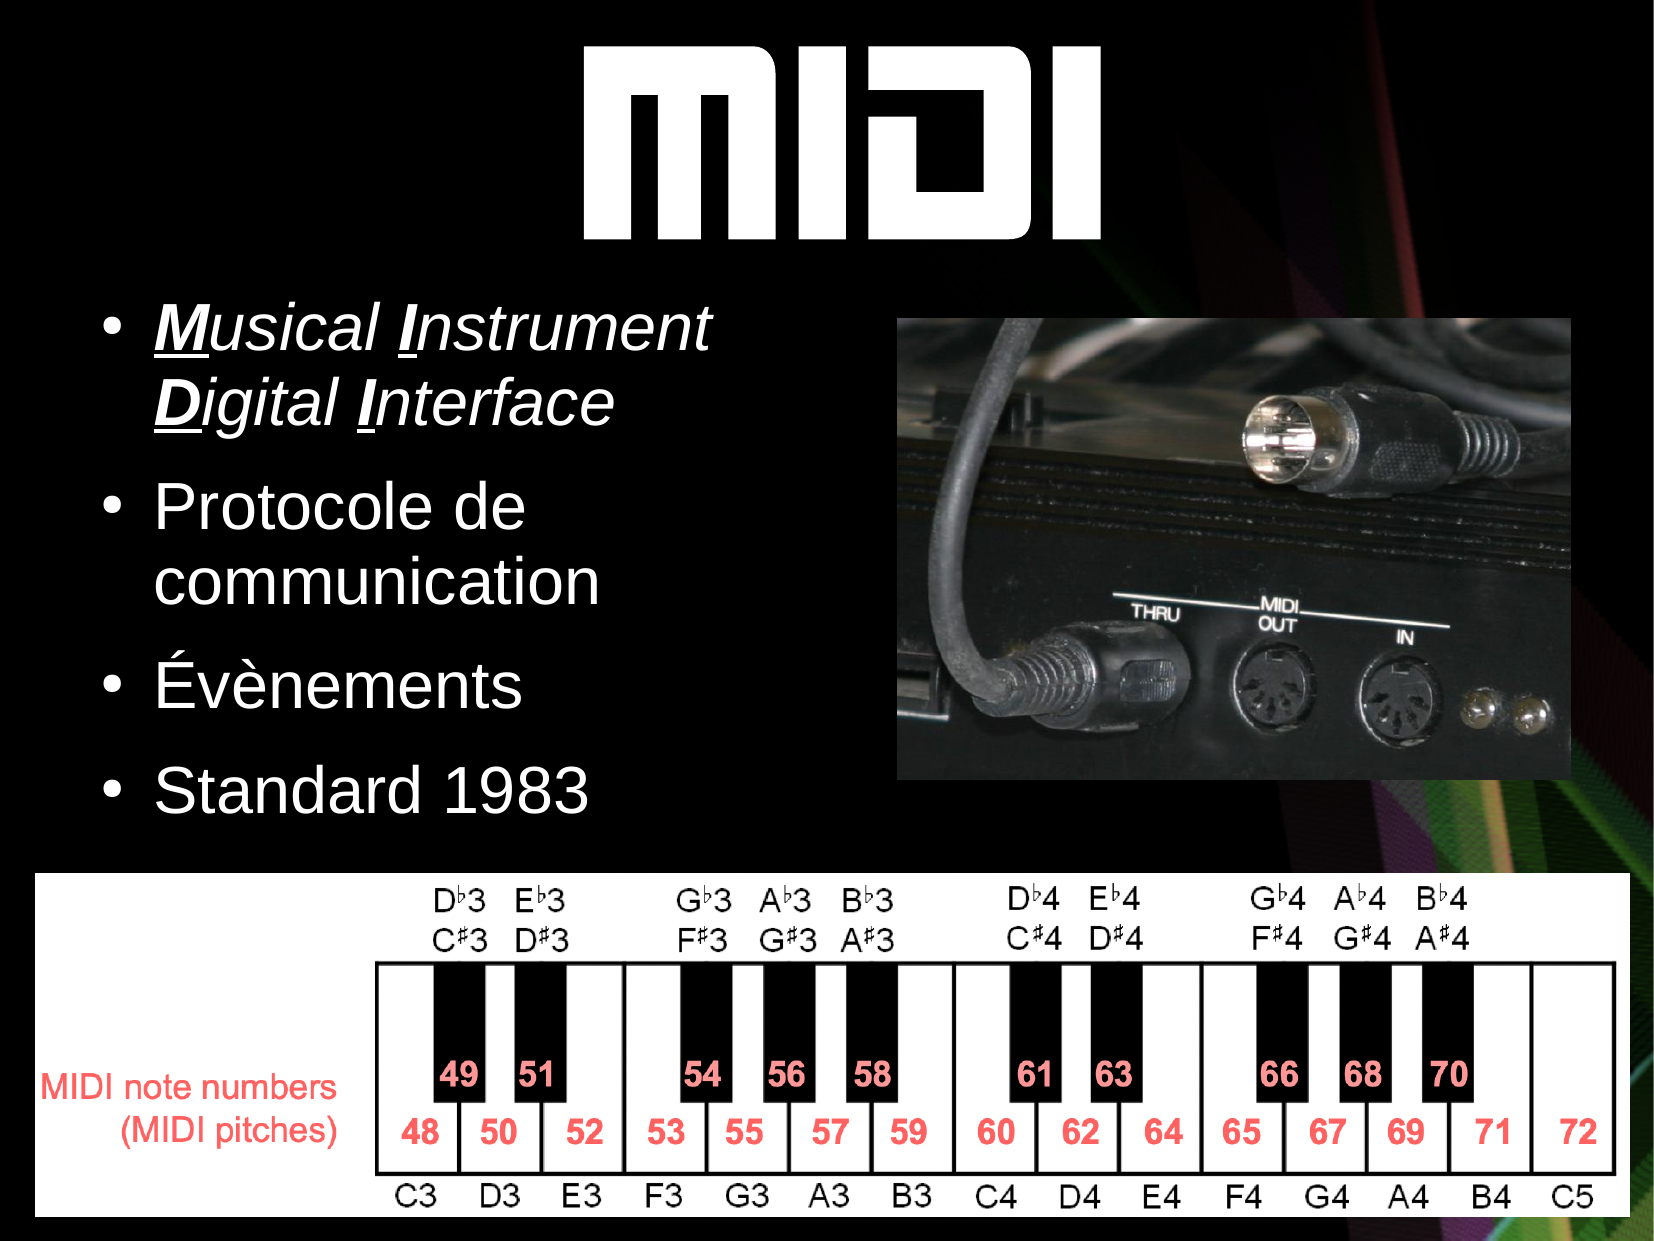

# Musical Instrument Digital Interface
Protocole de communication
Évènements
Standard 1983